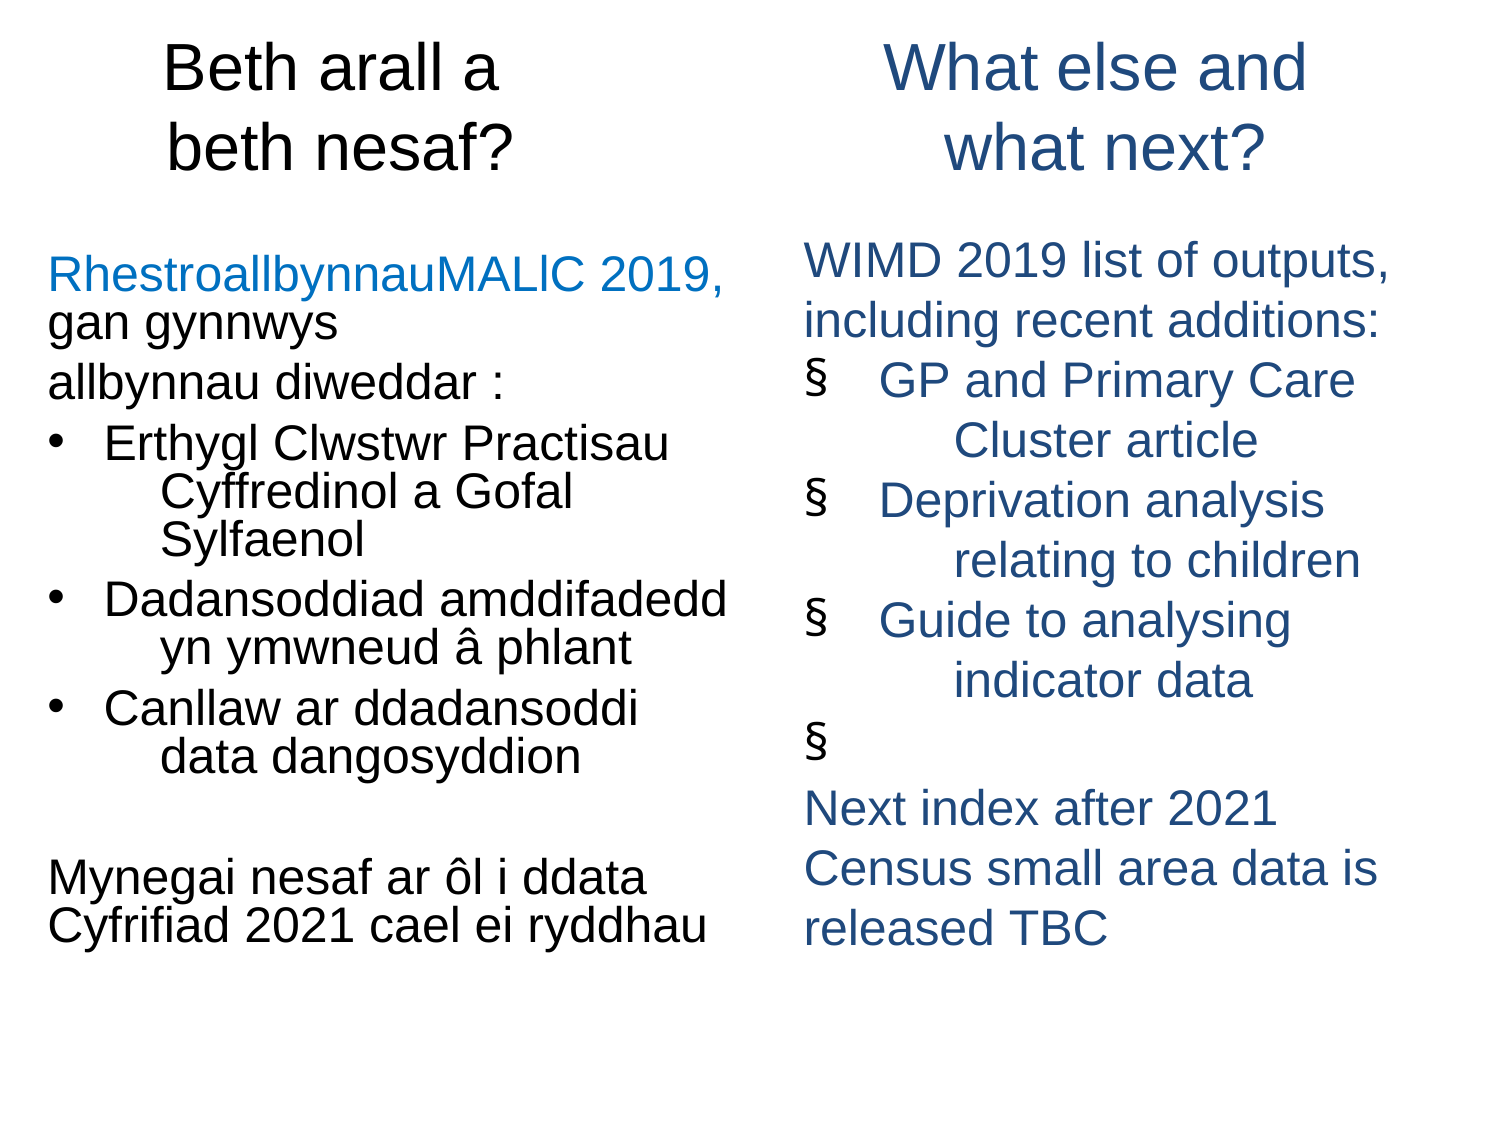

Beth arall a
beth nesaf?
What else and
what next?
WIMD 2019 list of outputs, including recent additions:
GP and Primary Care Cluster article
Deprivation analysis relating to children
Guide to analysing indicator data
Next index after 2021 Census small area data is released TBC
# RhestroallbynnauMALlC 2019, gan gynnwys
allbynnau diweddar :
Erthygl Clwstwr Practisau Cyffredinol a Gofal Sylfaenol
Dadansoddiad amddifadedd yn ymwneud â phlant
Canllaw ar ddadansoddi data dangosyddion
Mynegai nesaf ar ôl i ddata Cyfrifiad 2021 cael ei ryddhau